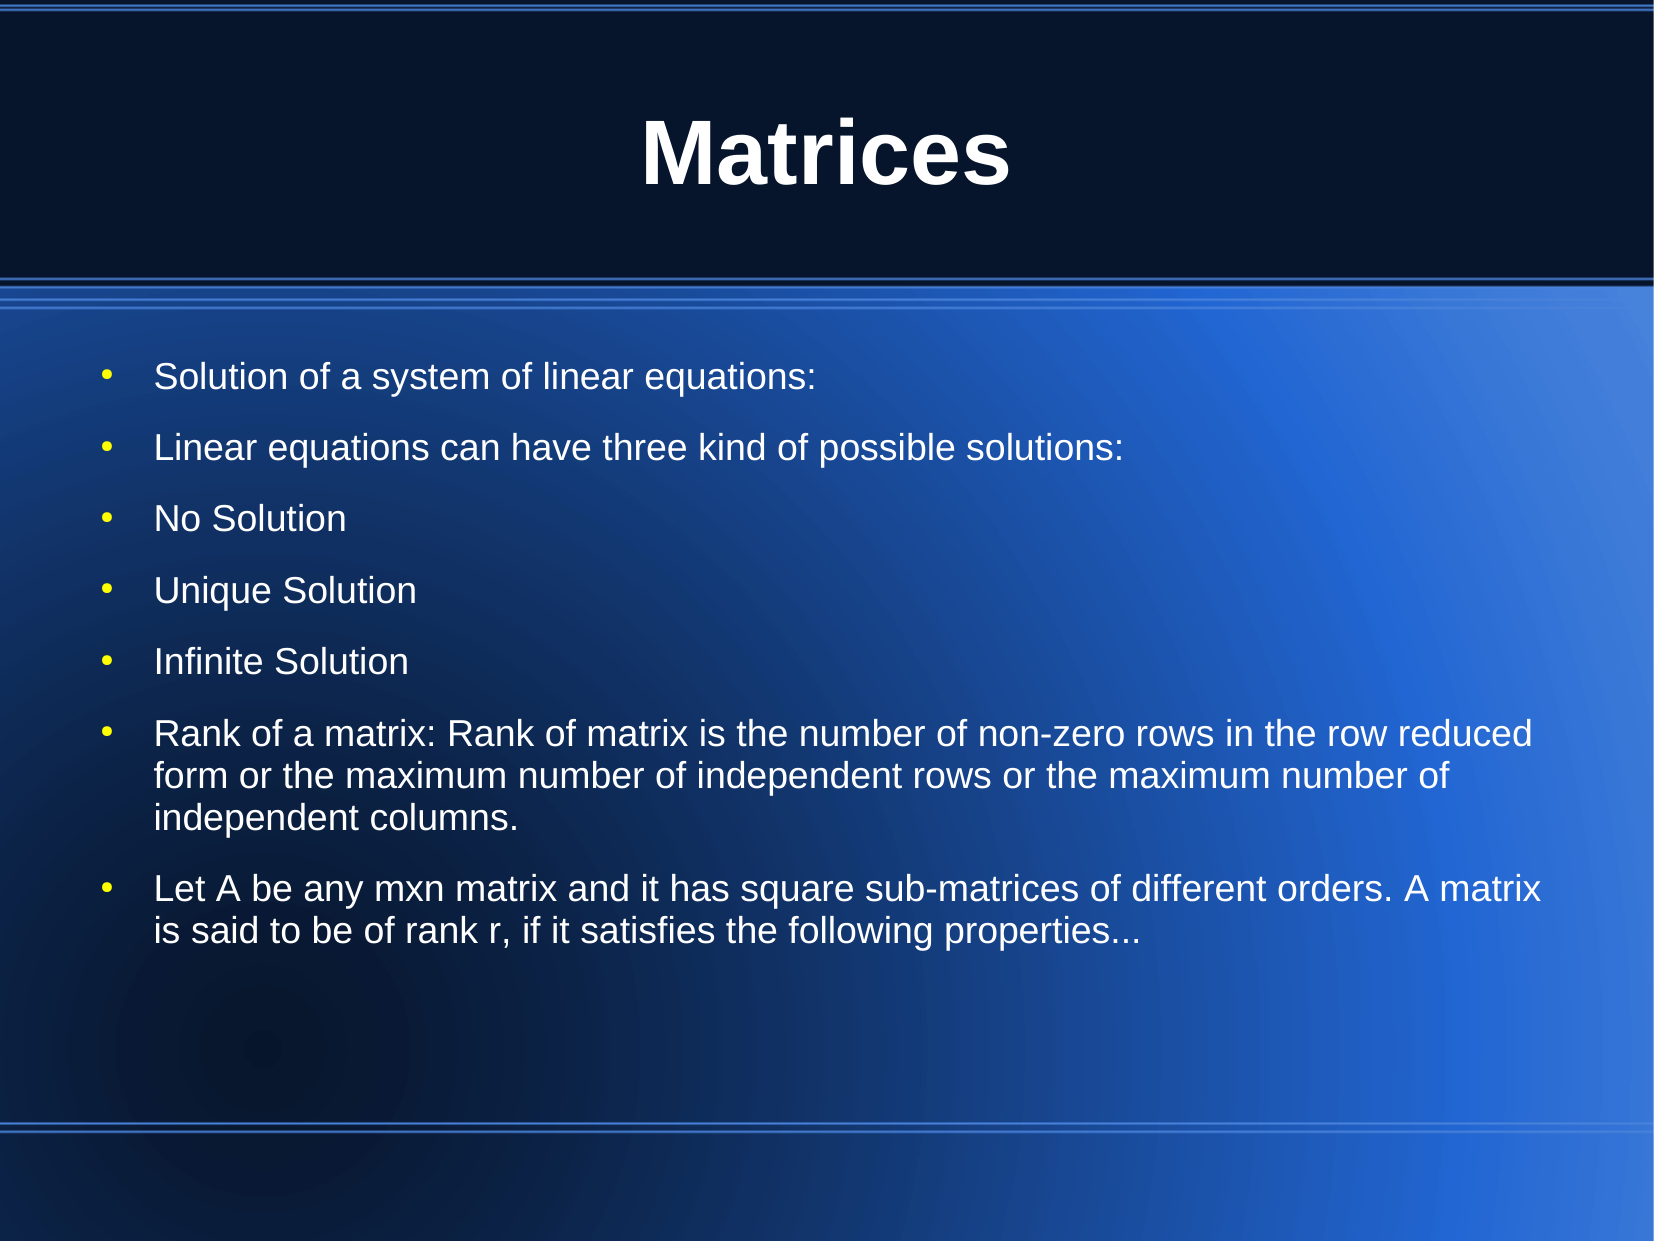

# Matrices
Solution of a system of linear equations:
Linear equations can have three kind of possible solutions:
No Solution
Unique Solution
Infinite Solution
Rank of a matrix: Rank of matrix is the number of non-zero rows in the row reduced form or the maximum number of independent rows or the maximum number of independent columns.
Let A be any mxn matrix and it has square sub-matrices of different orders. A matrix is said to be of rank r, if it satisfies the following properties...